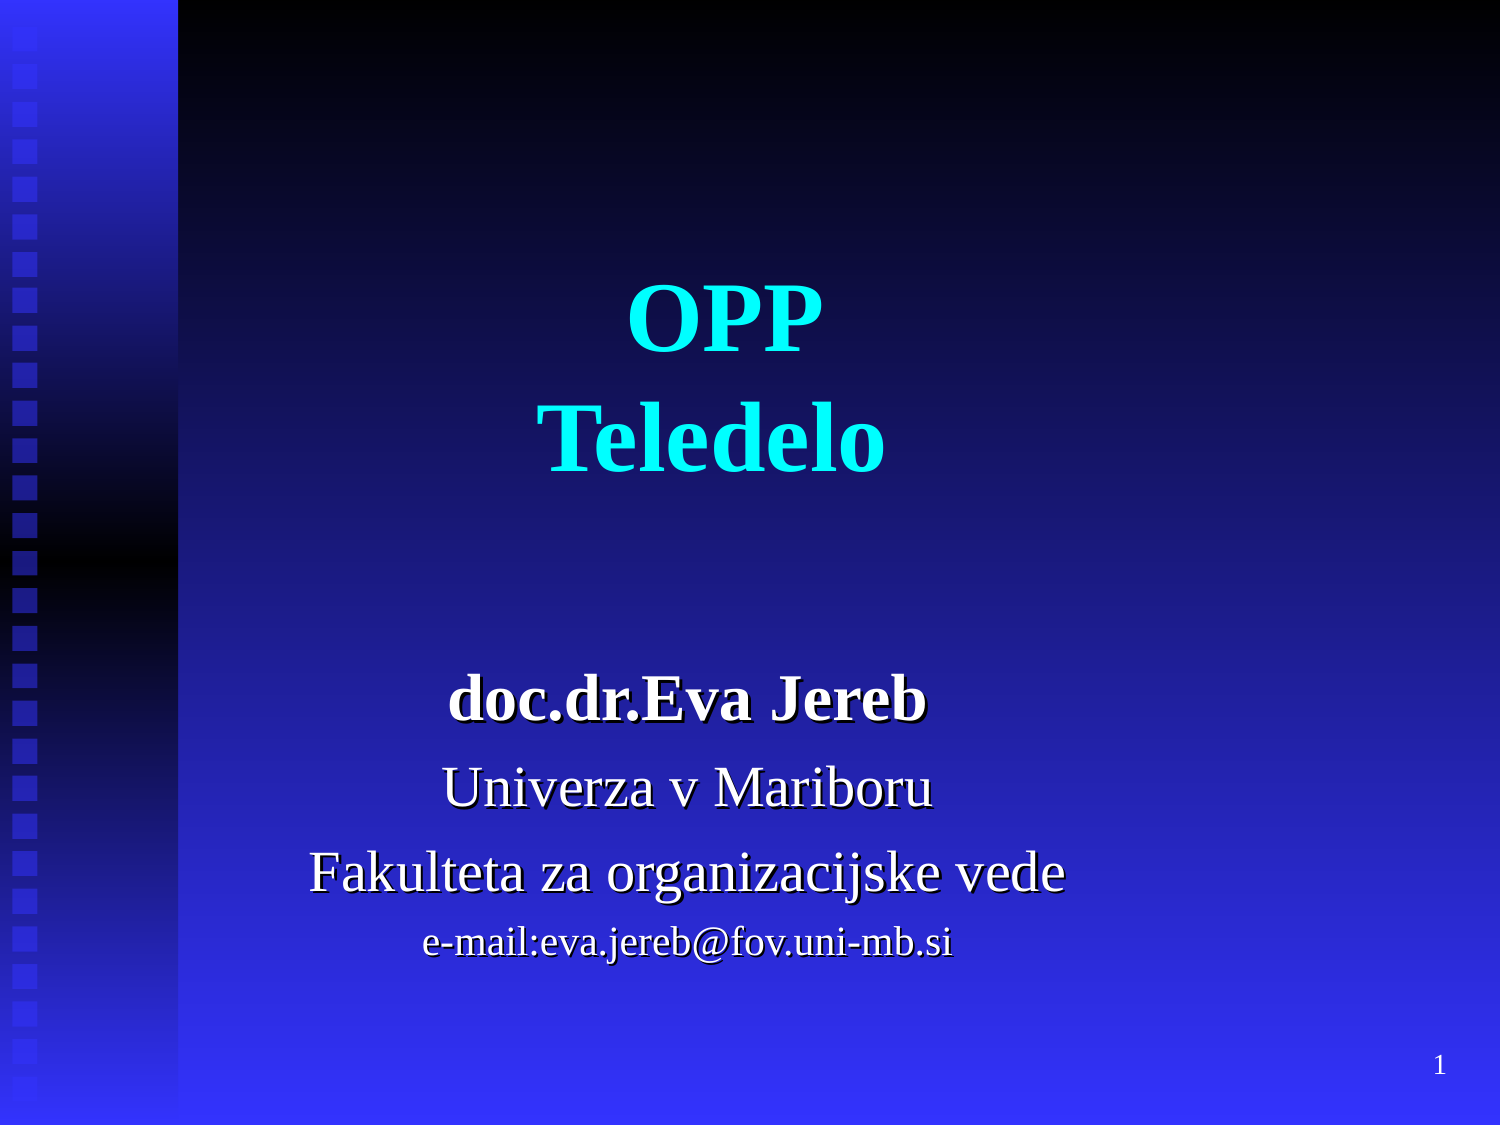

# OPP Teledelo
doc.dr.Eva Jereb
Univerza v Mariboru
Fakulteta za organizacijske vede
e-mail:eva.jereb@fov.uni-mb.si
1